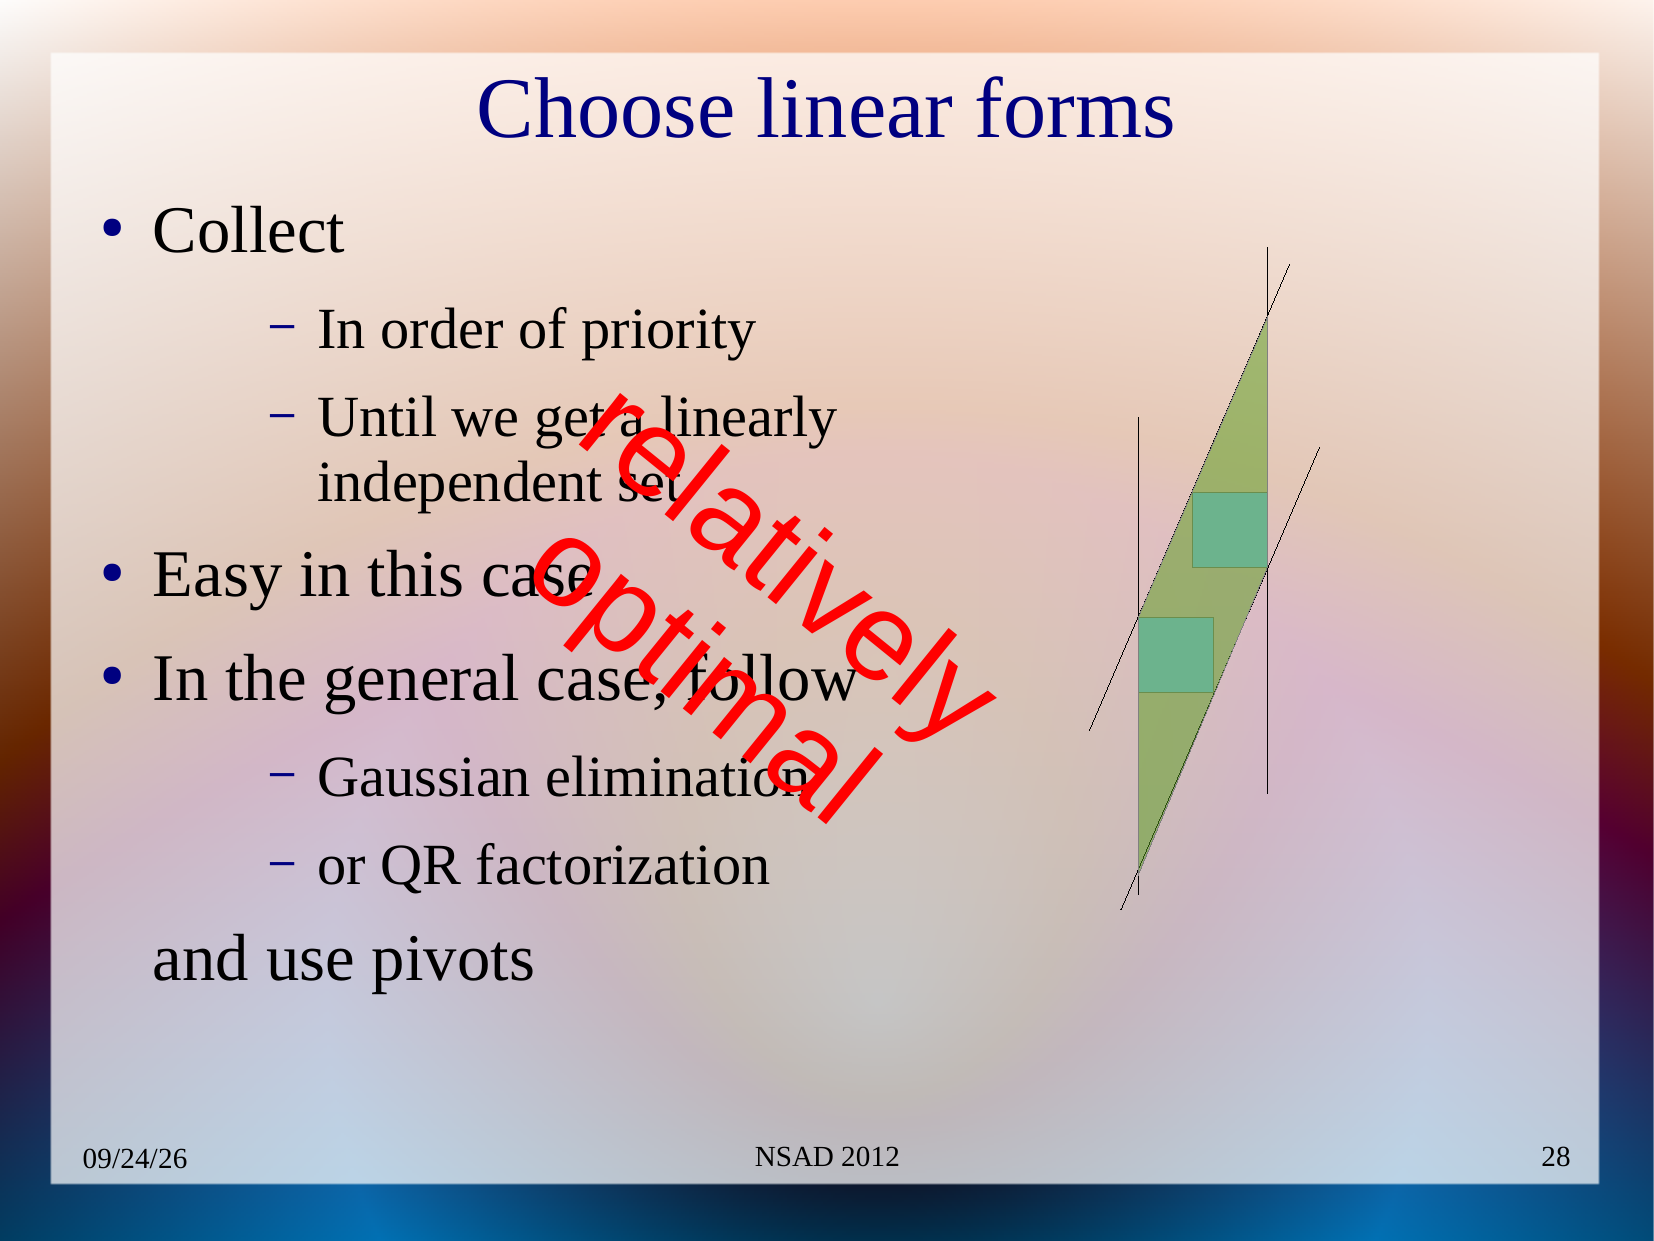

# Choose linear forms
Collect
In order of priority
Until we get a linearly independent set
Easy in this case
In the general case, follow
Gaussian elimination
or QR factorization
and use pivots
relatively optimal
NSAD 2012
28